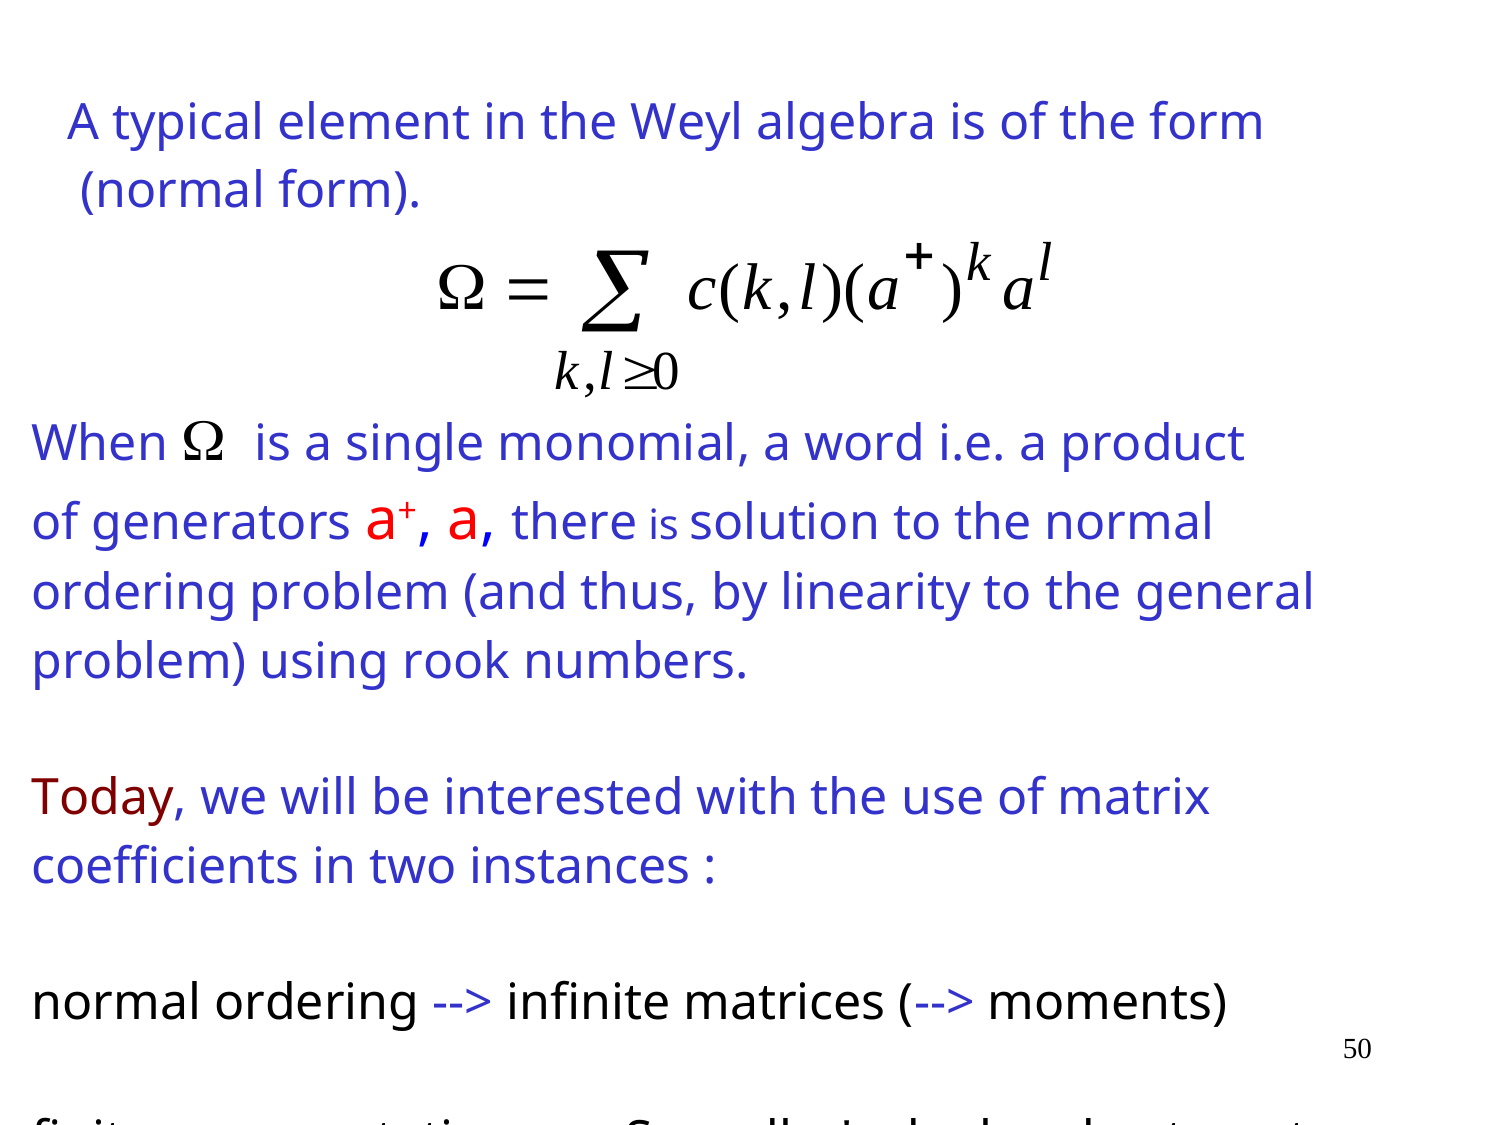

A typical element in the Weyl algebra is of the form
 (normal form).
When  is a single monomial, a word i.e. a product
of generators a+, a, there is solution to the normal
ordering problem (and thus, by linearity to the general
problem) using rook numbers.
Today, we will be interested with the use of matrix
coefficients in two instances :
normal ordering --> infinite matrices (--> moments)
finite representations --> Sweedler's dual and automata
50